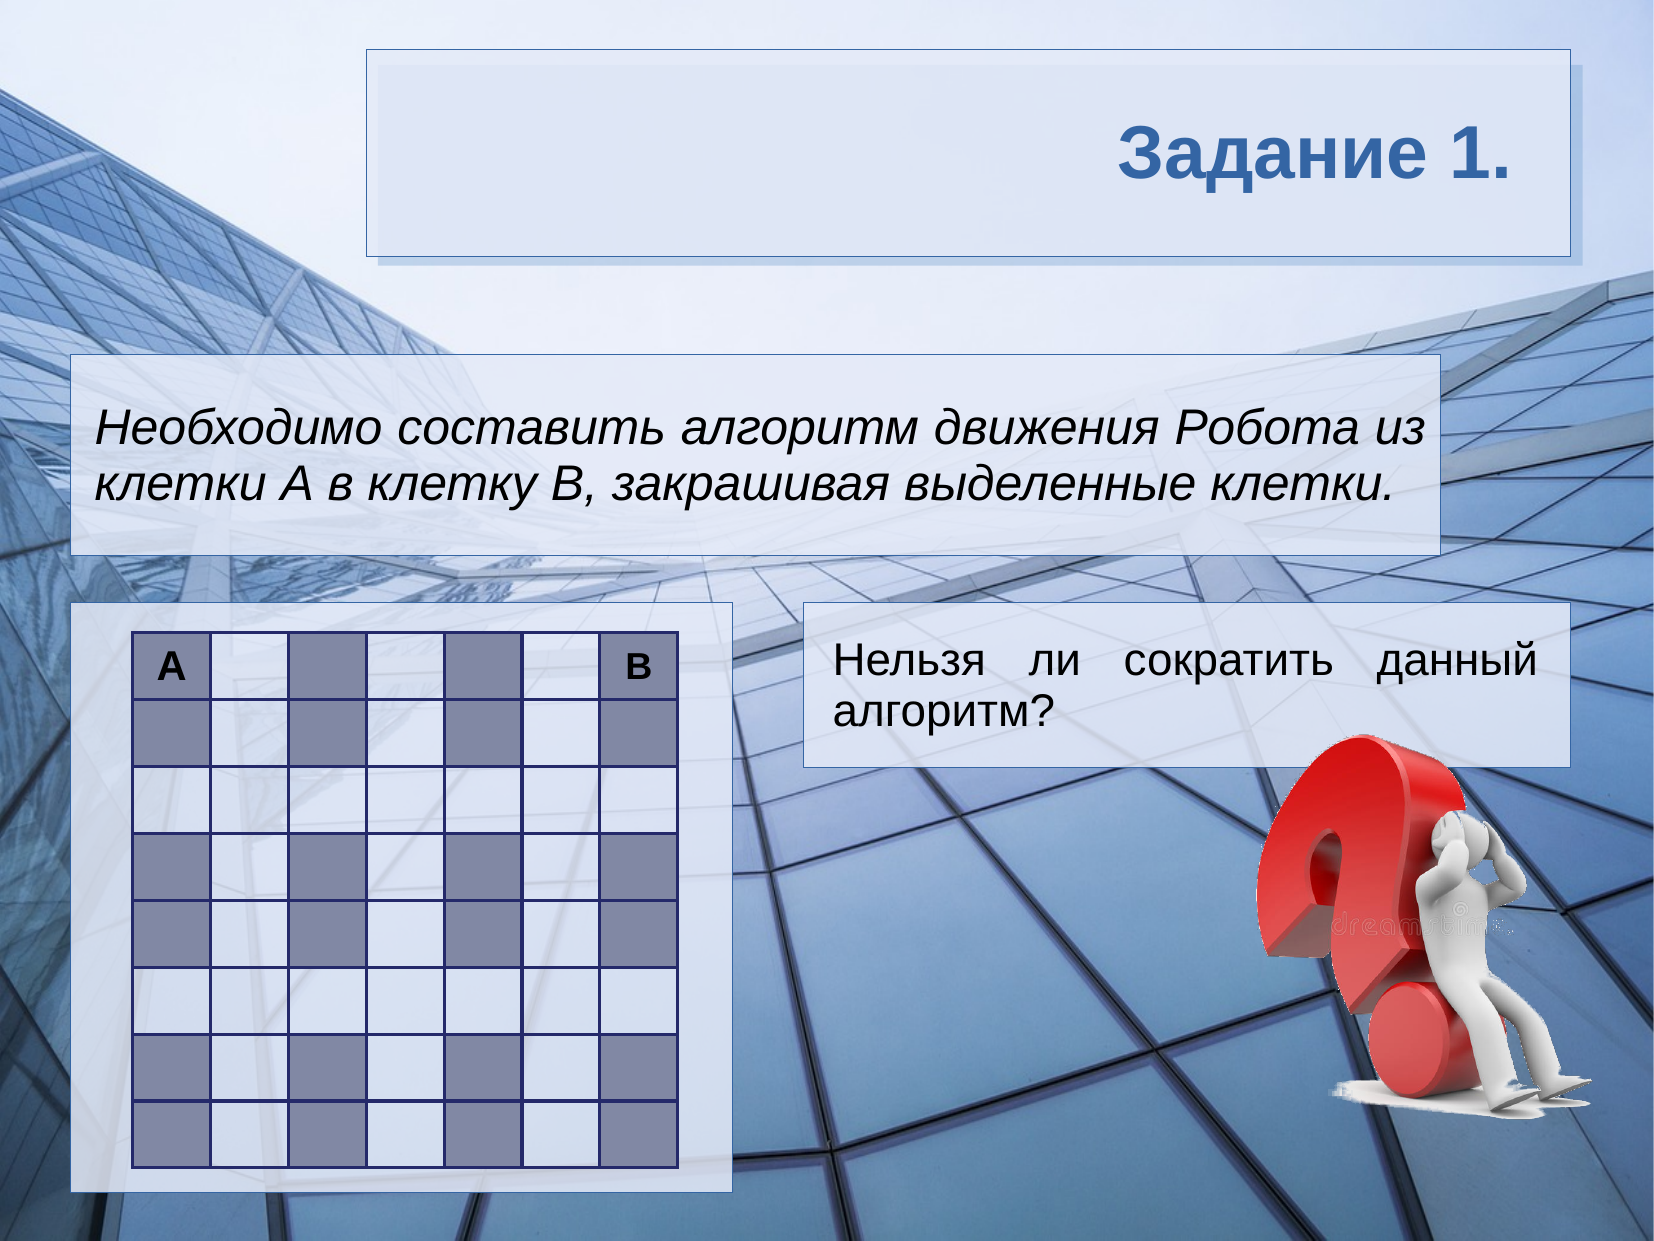

# Задание 1.
Необходимо составить алгоритм движения Робота из клетки А в клетку В, закрашивая выделенные клетки.
Нельзя ли сократить данный алгоритм?
| А | | | | | | В |
| --- | --- | --- | --- | --- | --- | --- |
| | | | | | | |
| | | | | | | |
| | | | | | | |
| | | | | | | |
| | | | | | | |
| | | | | | | |
| | | | | | | |